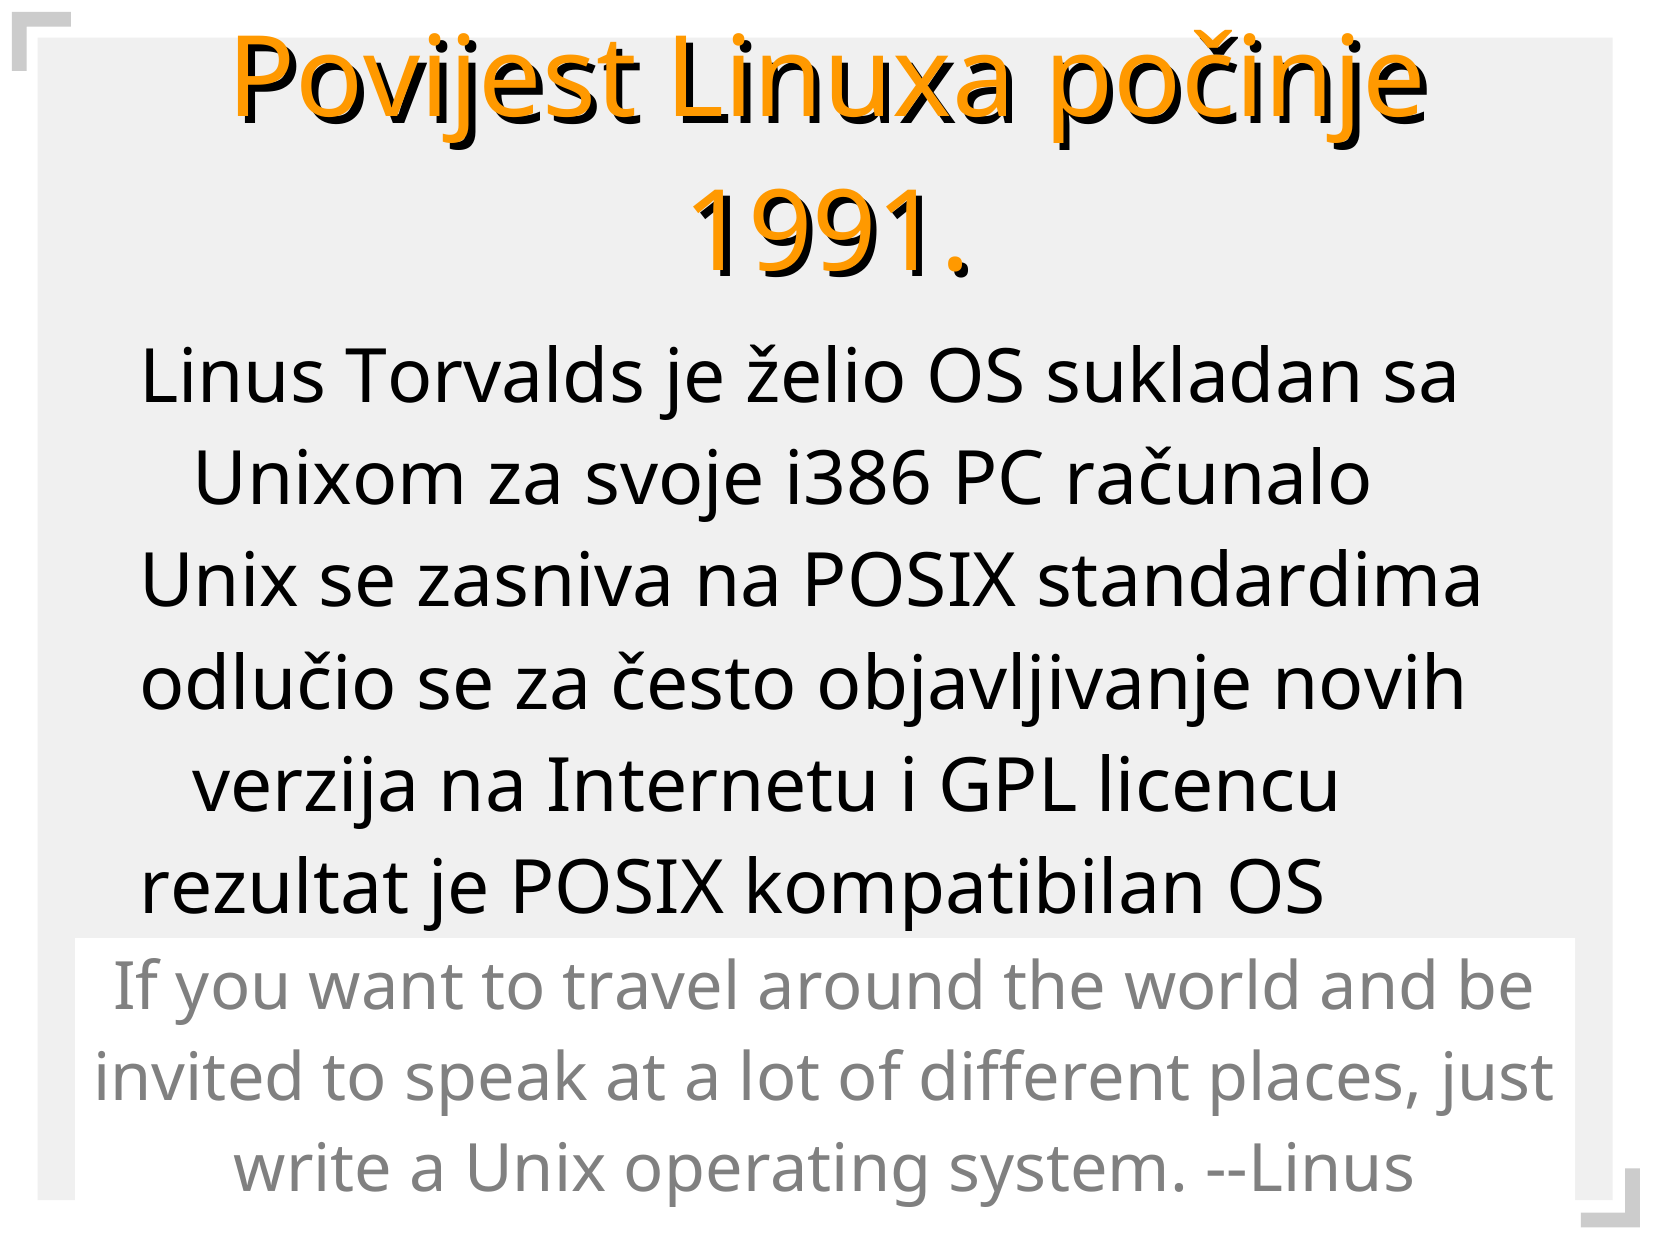

# Povijest Linuxa počinje 1991.
Linus Torvalds je želio OS sukladan sa Unixom za svoje i386 PC računalo
Unix se zasniva na POSIX standardima
odlučio se za često objavljivanje novih verzija na Internetu i GPL licencu
rezultat je POSIX kompatibilan OS
If you want to travel around the world and be invited to speak at a lot of different places, just write a Unix operating system. --Linus